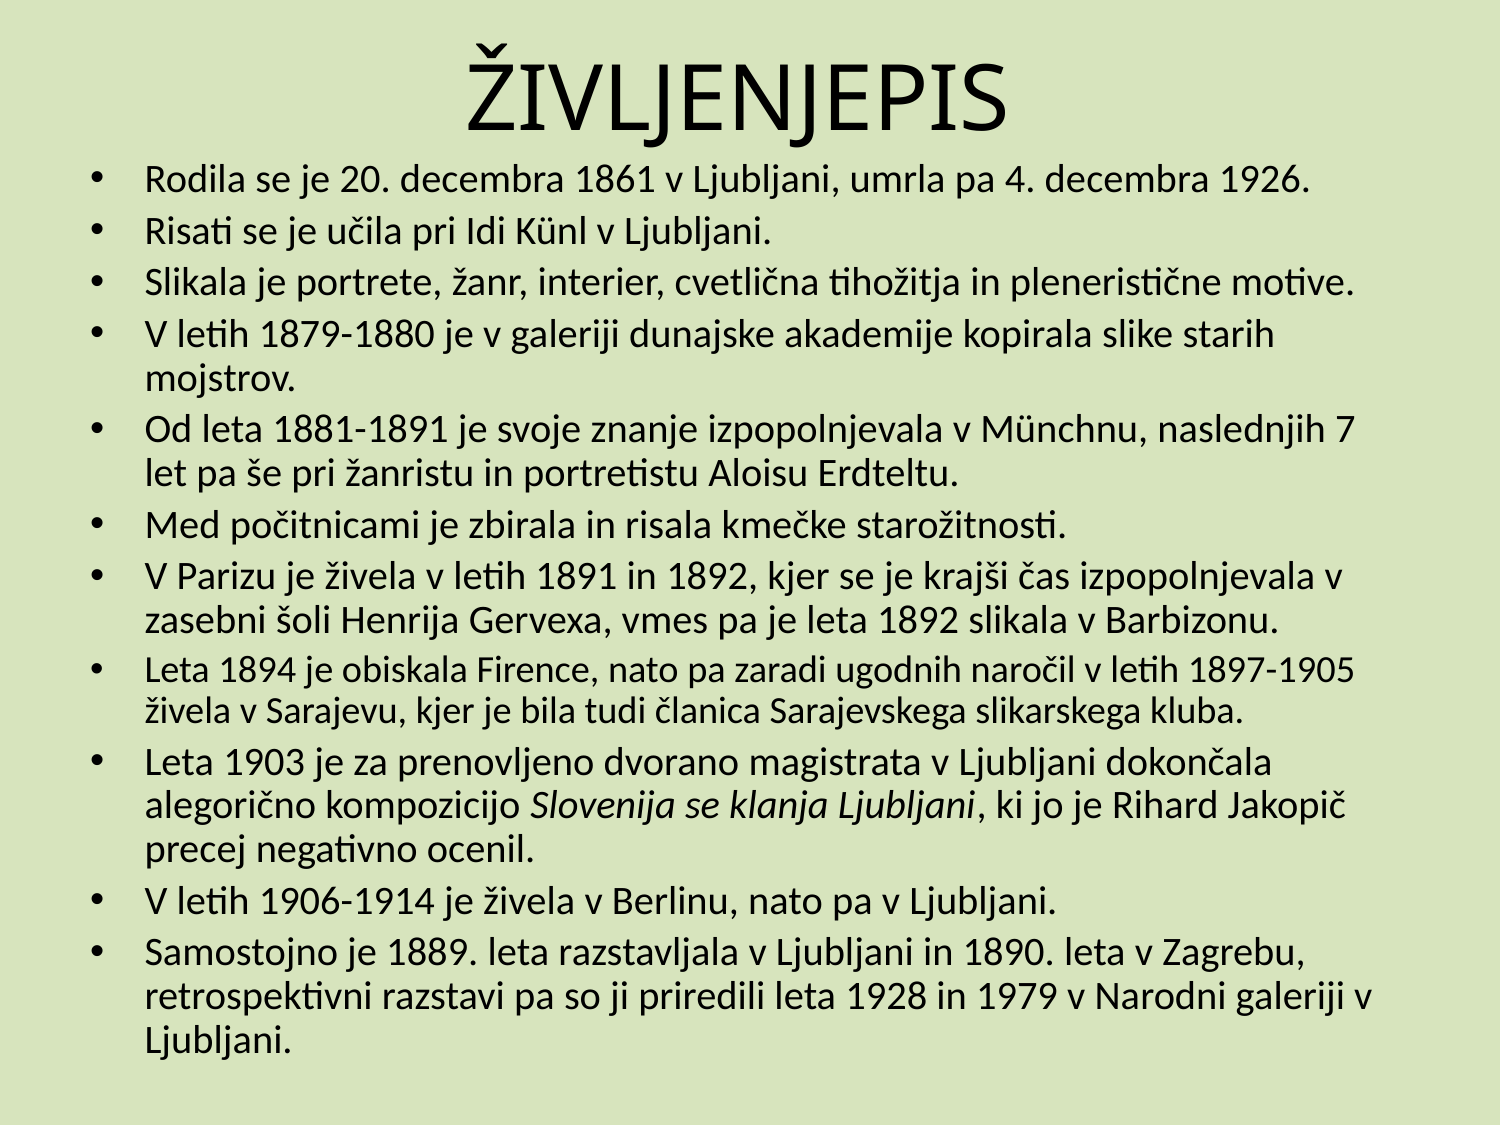

# ŽIVLJENJEPIS
Rodila se je 20. decembra 1861 v Ljubljani, umrla pa 4. decembra 1926.
Risati se je učila pri Idi Künl v Ljubljani.
Slikala je portrete, žanr, interier, cvetlična tihožitja in pleneristične motive.
V letih 1879-1880 je v galeriji dunajske akademije kopirala slike starih mojstrov.
Od leta 1881-1891 je svoje znanje izpopolnjevala v Münchnu, naslednjih 7 let pa še pri žanristu in portretistu Aloisu Erdteltu.
Med počitnicami je zbirala in risala kmečke starožitnosti.
V Parizu je živela v letih 1891 in 1892, kjer se je krajši čas izpopolnjevala v zasebni šoli Henrija Gervexa, vmes pa je leta 1892 slikala v Barbizonu.
Leta 1894 je obiskala Firence, nato pa zaradi ugodnih naročil v letih 1897-1905 živela v Sarajevu, kjer je bila tudi članica Sarajevskega slikarskega kluba.
Leta 1903 je za prenovljeno dvorano magistrata v Ljubljani dokončala alegorično kompozicijo Slovenija se klanja Ljubljani, ki jo je Rihard Jakopič precej negativno ocenil.
V letih 1906-1914 je živela v Berlinu, nato pa v Ljubljani.
Samostojno je 1889. leta razstavljala v Ljubljani in 1890. leta v Zagrebu, retrospektivni razstavi pa so ji priredili leta 1928 in 1979 v Narodni galeriji v Ljubljani.